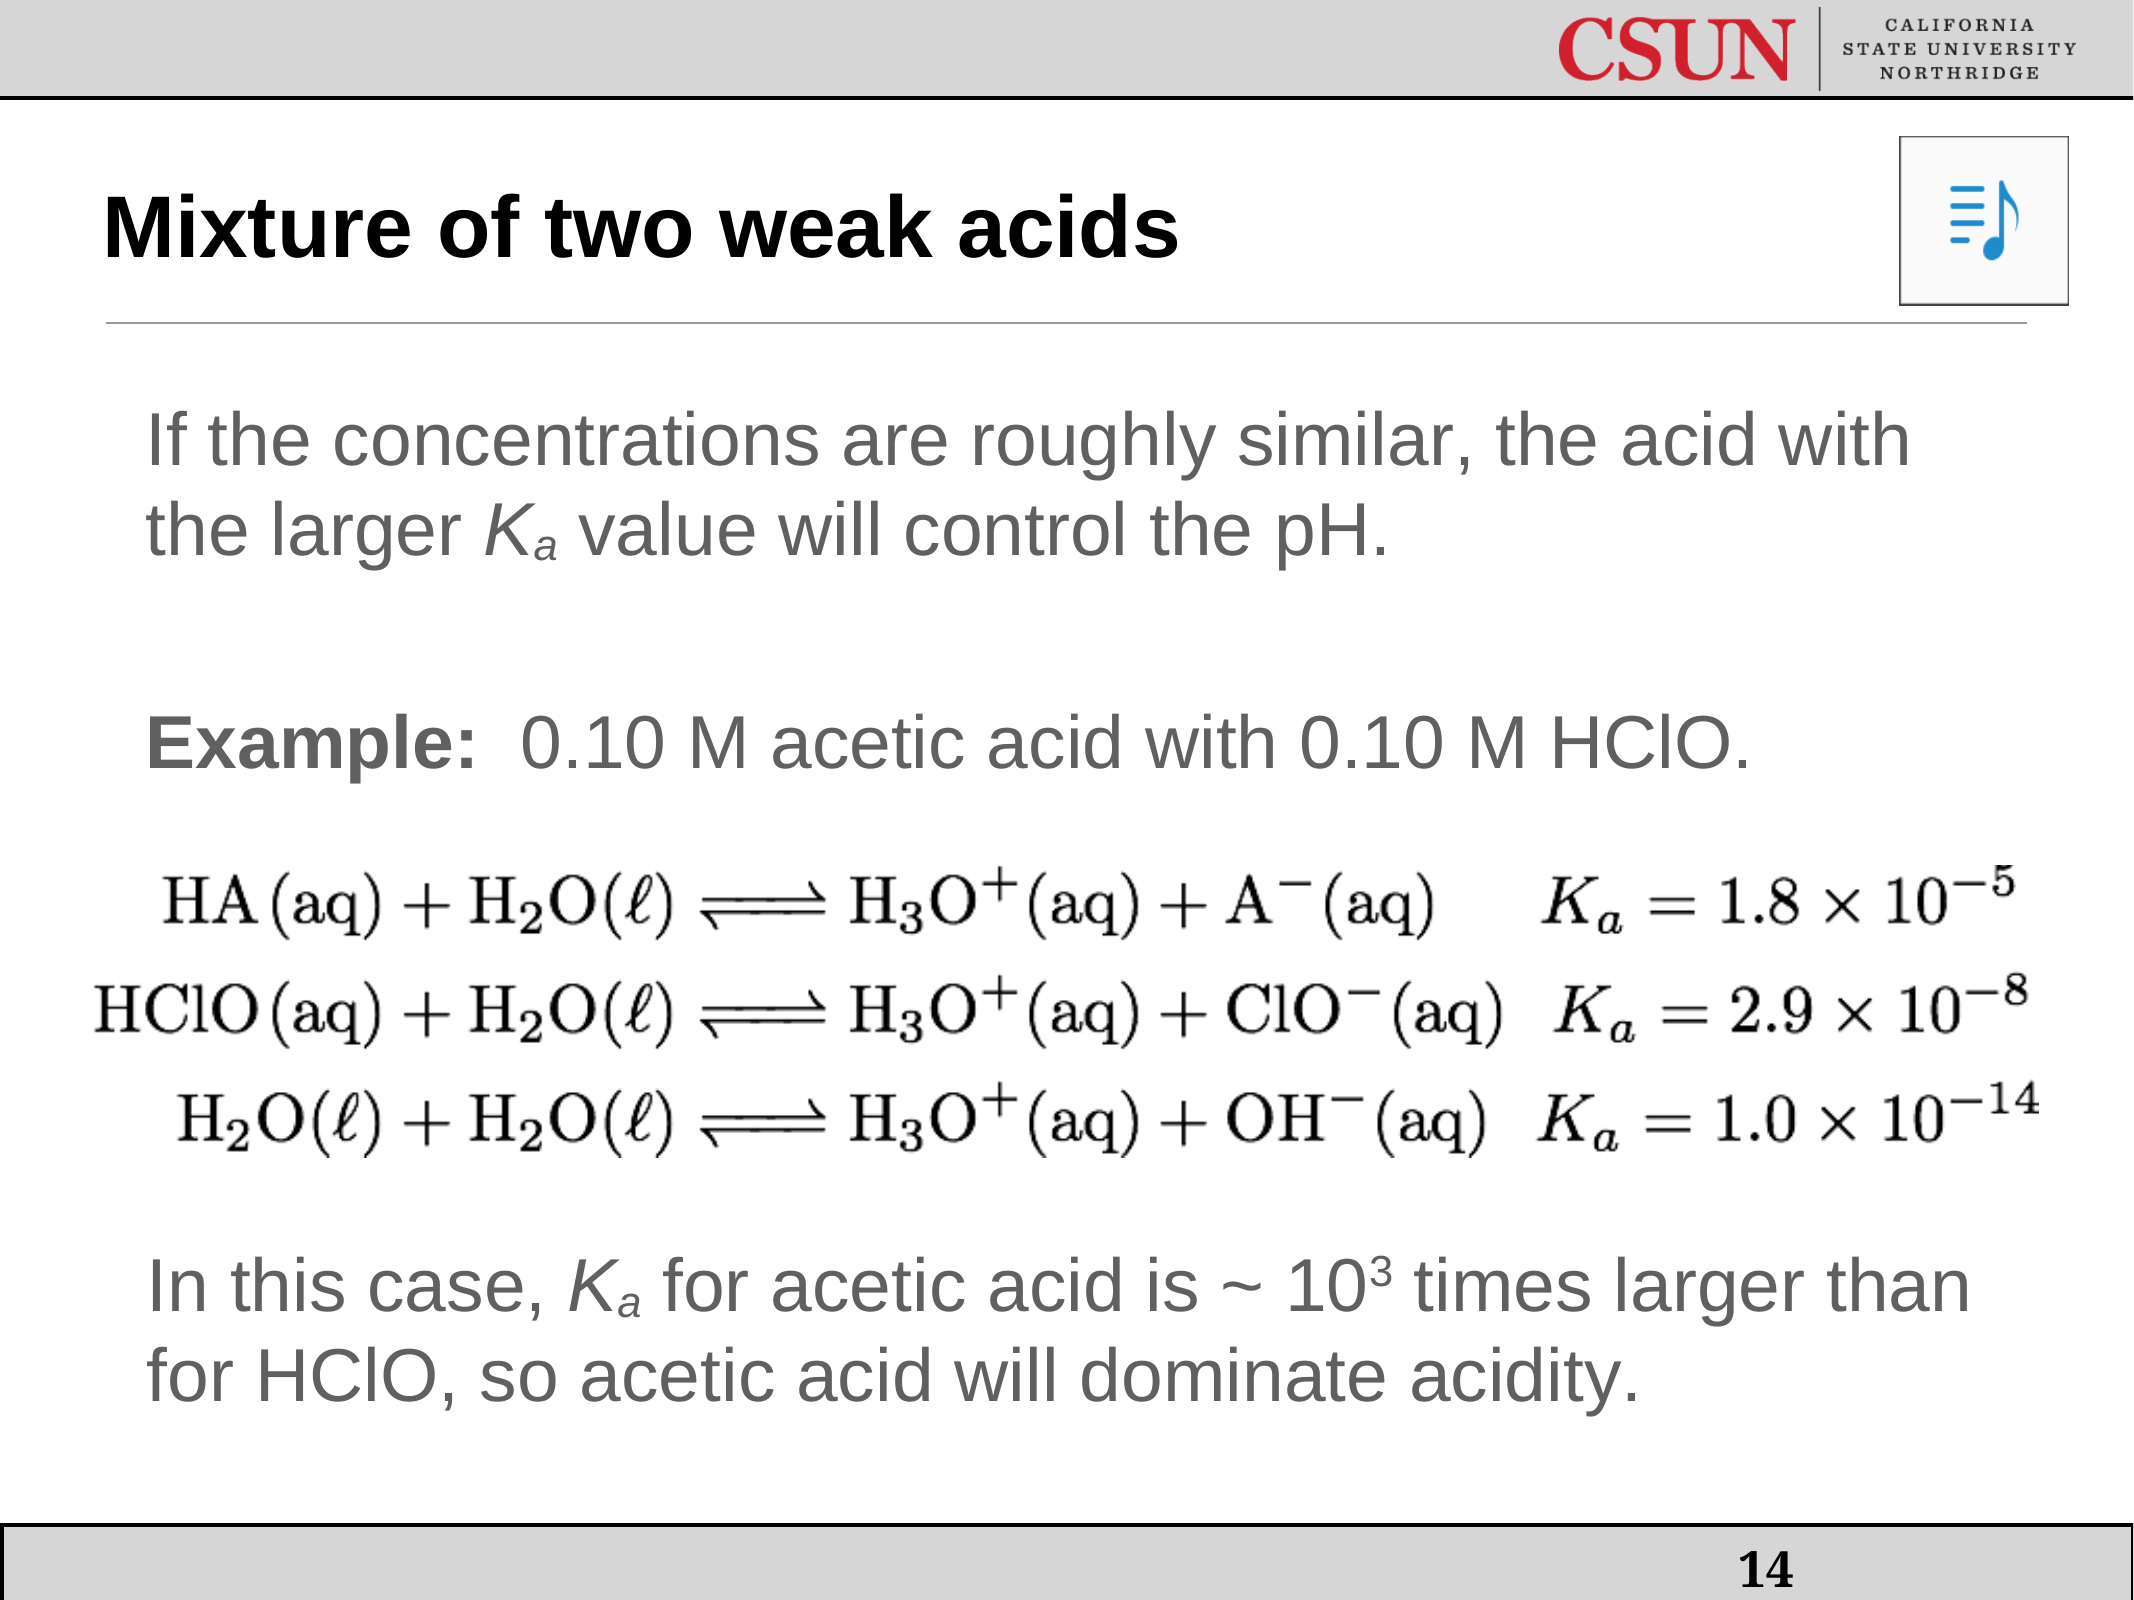

# Mixture of two weak acids
If the concentrations are roughly similar, the acid with the larger Ka value will control the pH.
Example: 0.10 M acetic acid with 0.10 M HClO.
In this case, Ka for acetic acid is ~ 103 times larger than for HClO, so acetic acid will dominate acidity.
14